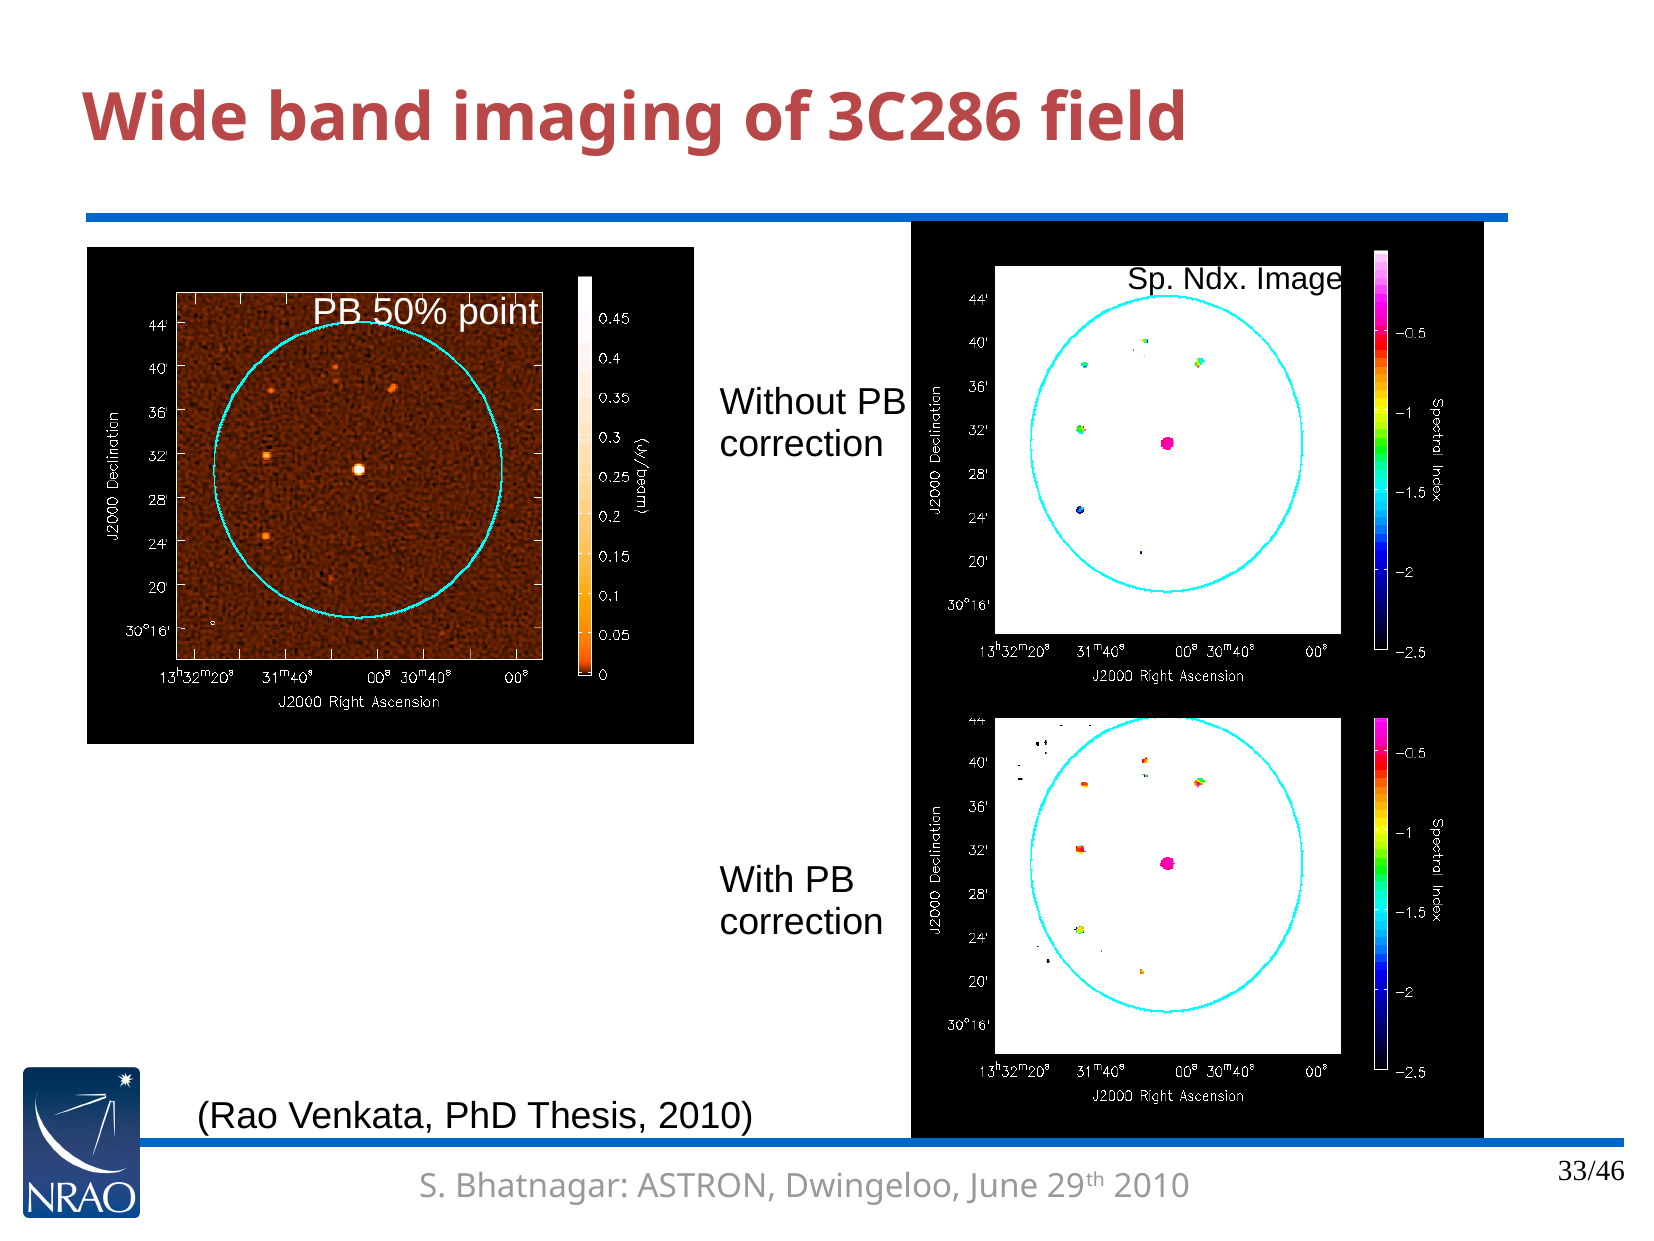

# Wide band imaging of 3C286 field
Sp. Ndx. Image
PB 50% point
Without PB
correction
With PB
correction
(Rao Venkata, PhD Thesis, 2010)
33